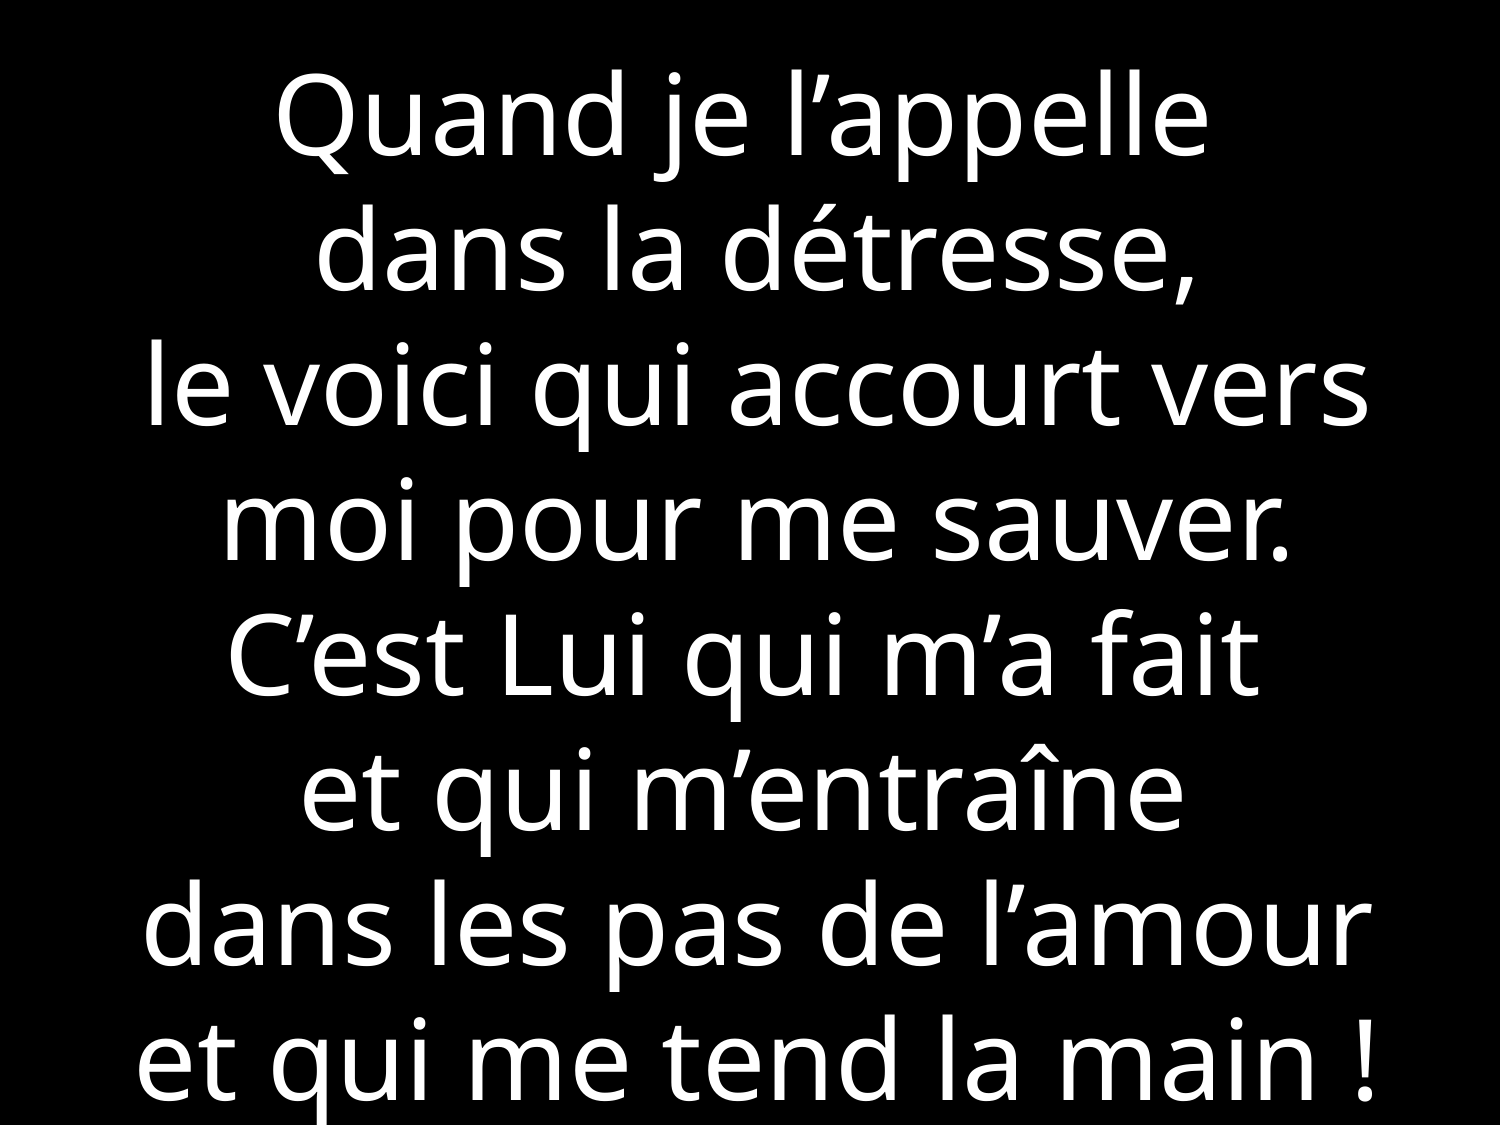

# Quand je l’appelle
dans la détresse,
le voici qui accourt vers moi pour me sauver.
C’est Lui qui m’a fait
et qui m’entraîne
dans les pas de l’amour
et qui me tend la main !